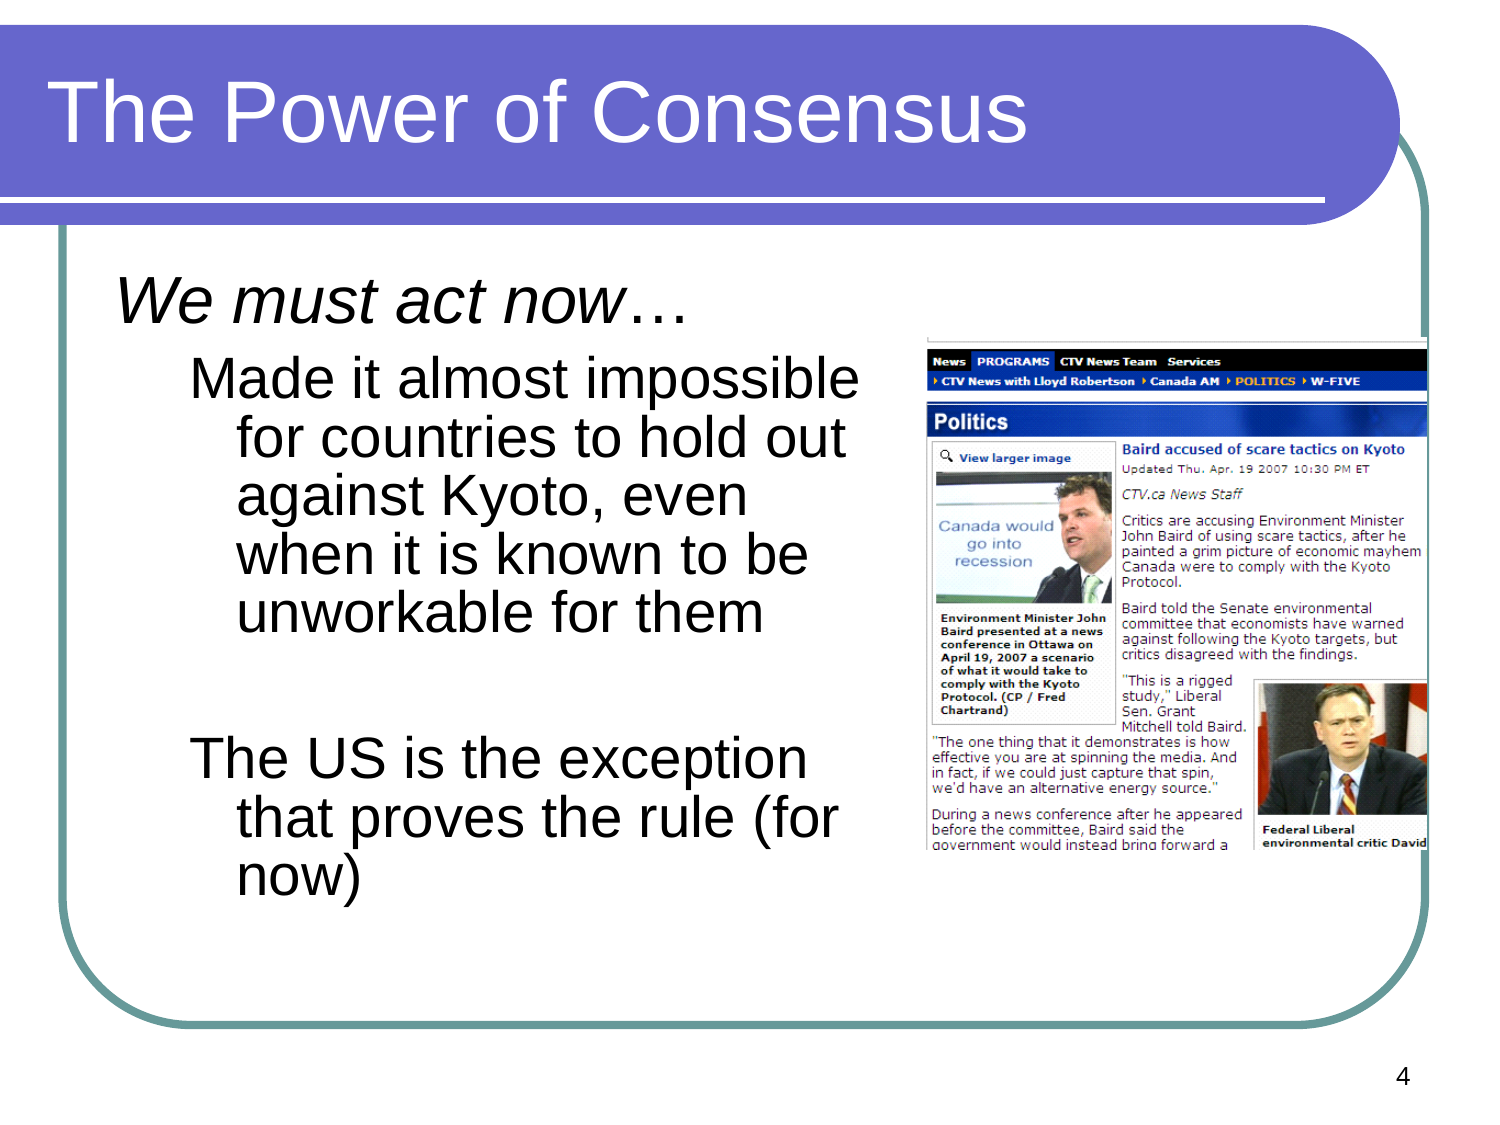

# The Power of Consensus
We must act now…
Made it almost impossible for countries to hold out against Kyoto, even when it is known to be unworkable for them
The US is the exception that proves the rule (for now)
4